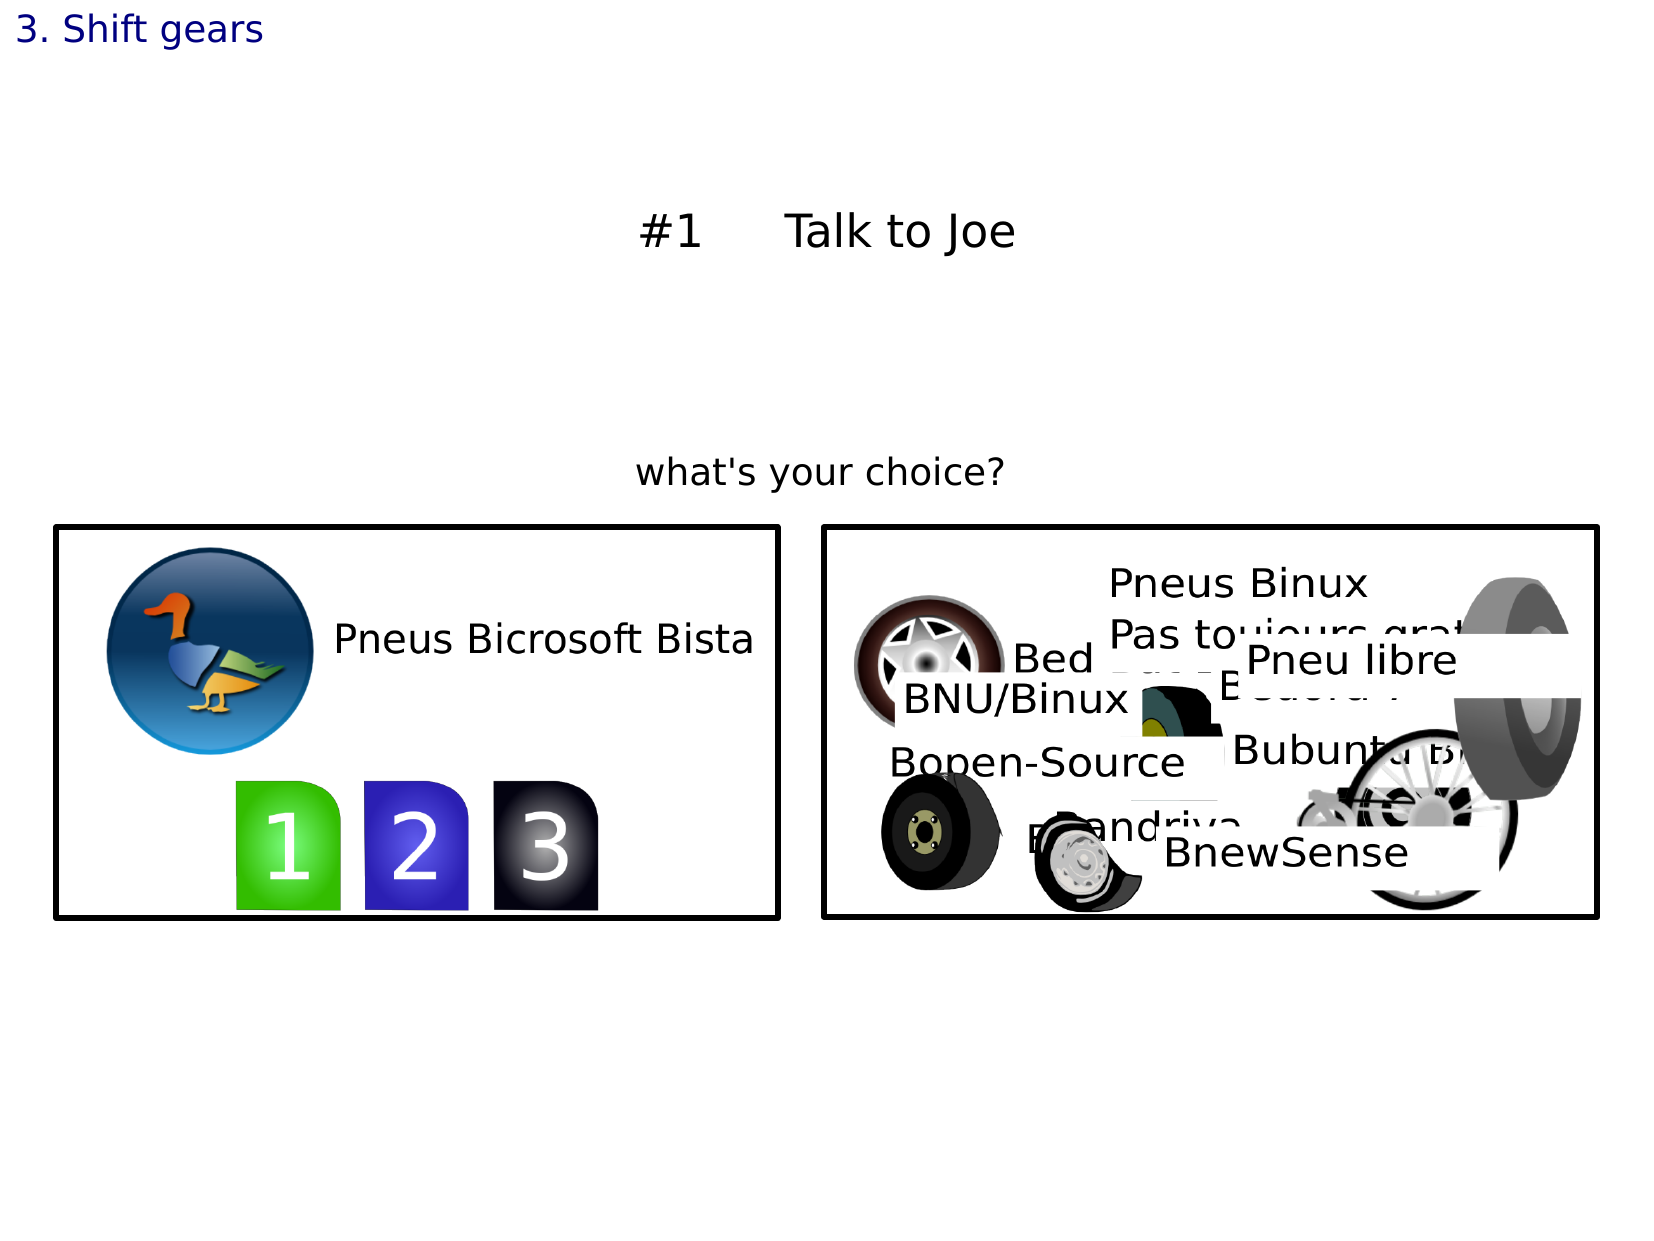

3. Shift gears
#1		Talk to Joe
what's your choice?